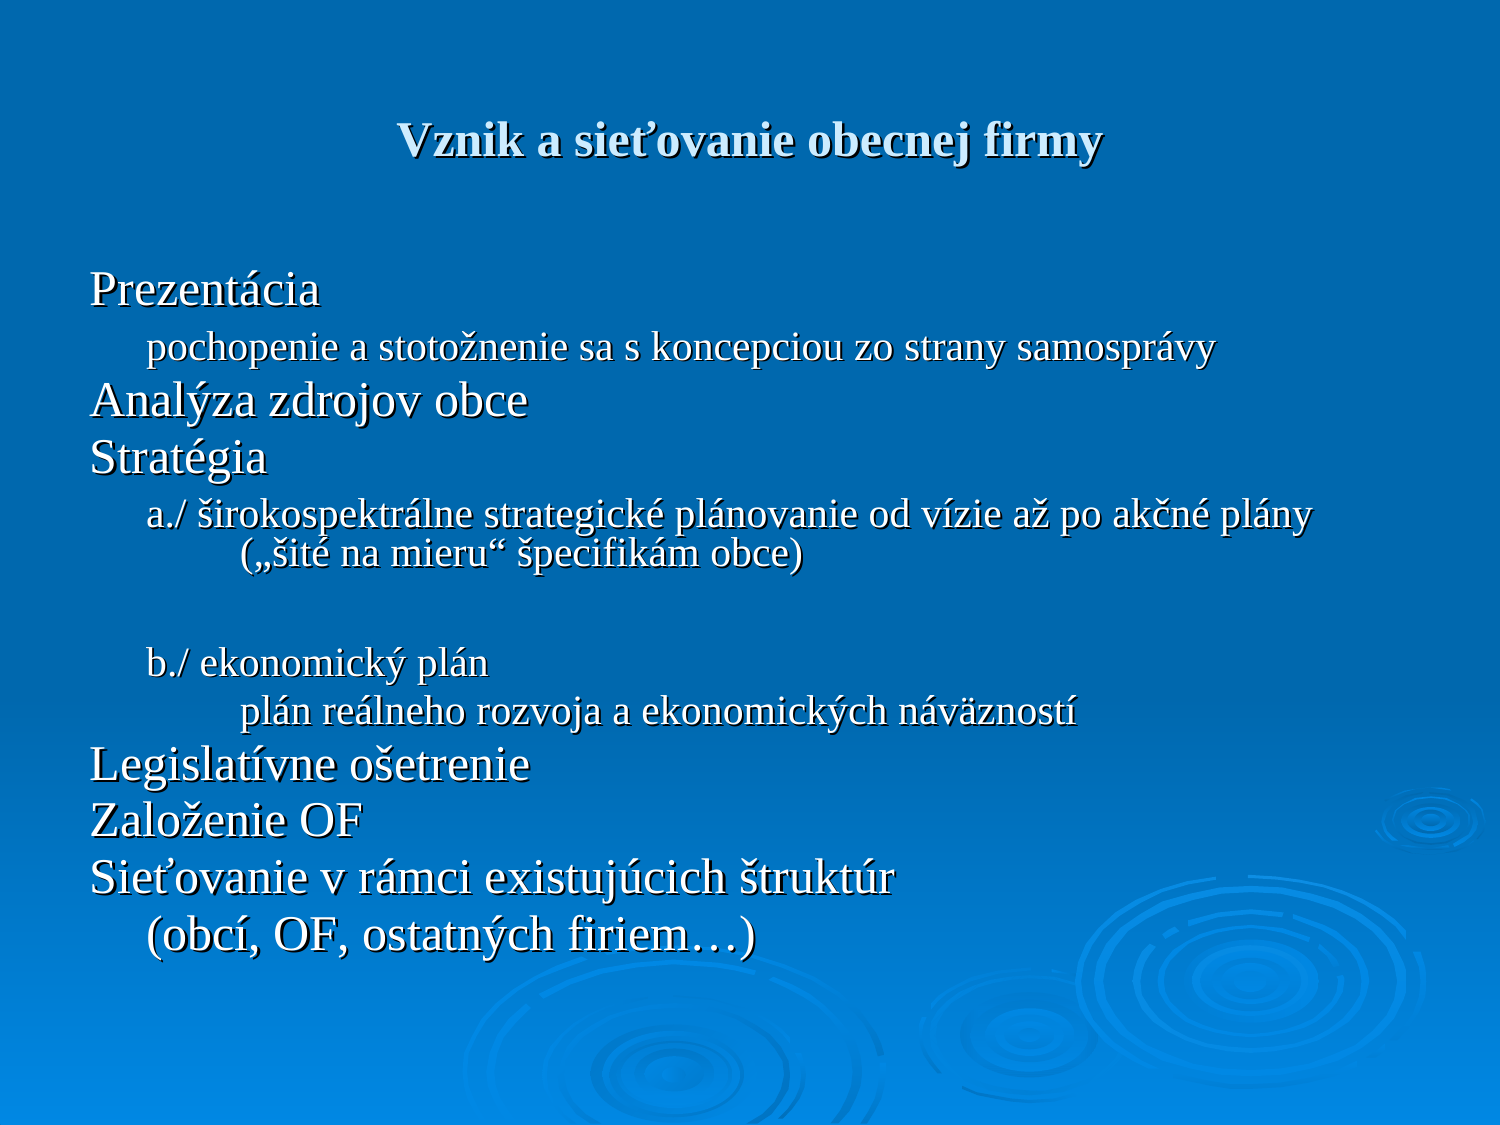

# Vznik a sieťovanie obecnej firmy
Prezentácia
	pochopenie a stotožnenie sa s koncepciou zo strany samosprávy
Analýza zdrojov obce
Stratégia
	a./ širokospektrálne strategické plánovanie od vízie až po akčné plány 	(„šité na mieru“ špecifikám obce)
	b./ ekonomický plán
		plán reálneho rozvoja a ekonomických náväzností
Legislatívne ošetrenie
Založenie OF
Sieťovanie v rámci existujúcich štruktúr
	(obcí, OF, ostatných firiem…)